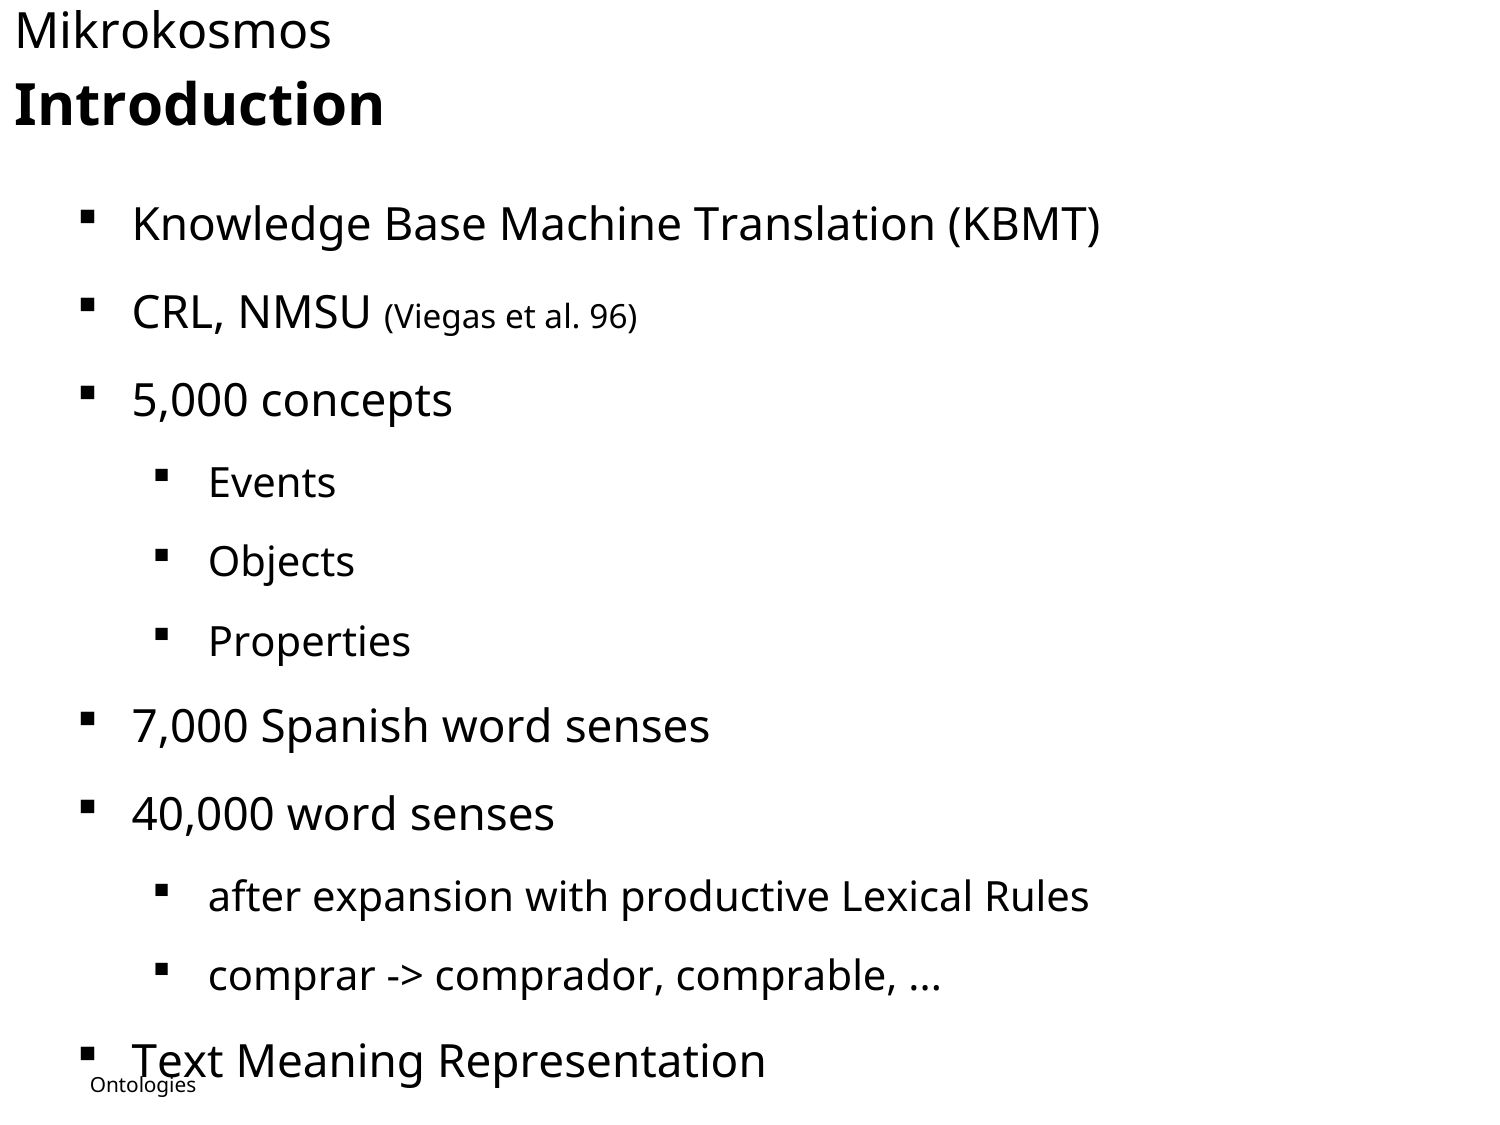

Mikrokosmos
Introduction
# Knowledge Base Machine Translation (KBMT)
CRL, NMSU (Viegas et al. 96)
5,000 concepts
 Events
 Objects
 Properties
7,000 Spanish word senses
40,000 word senses
 after expansion with productive Lexical Rules
 comprar -> comprador, comprable, ...
Text Meaning Representation